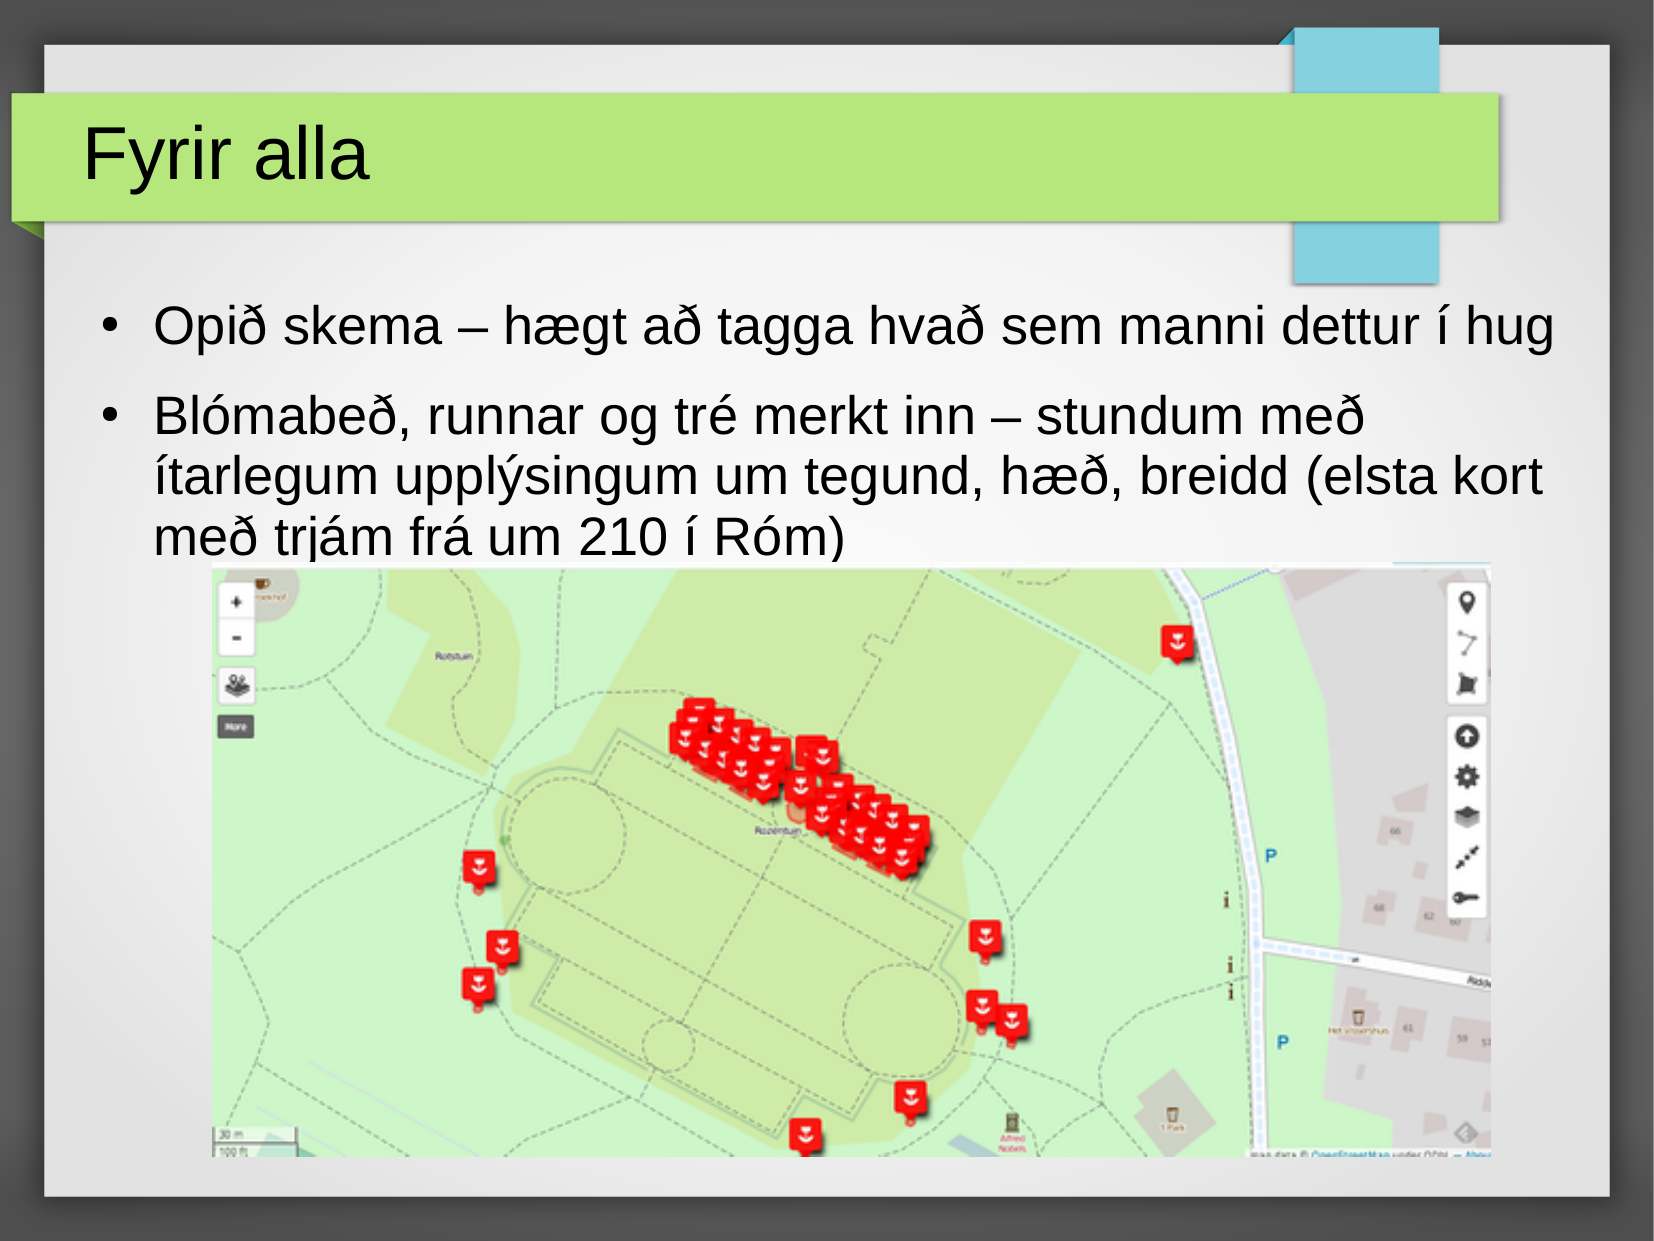

# Fyrir alla
Opið skema – hægt að tagga hvað sem manni dettur í hug
Blómabeð, runnar og tré merkt inn – stundum með ítarlegum upplýsingum um tegund, hæð, breidd (elsta kort með trjám frá um 210 í Róm)